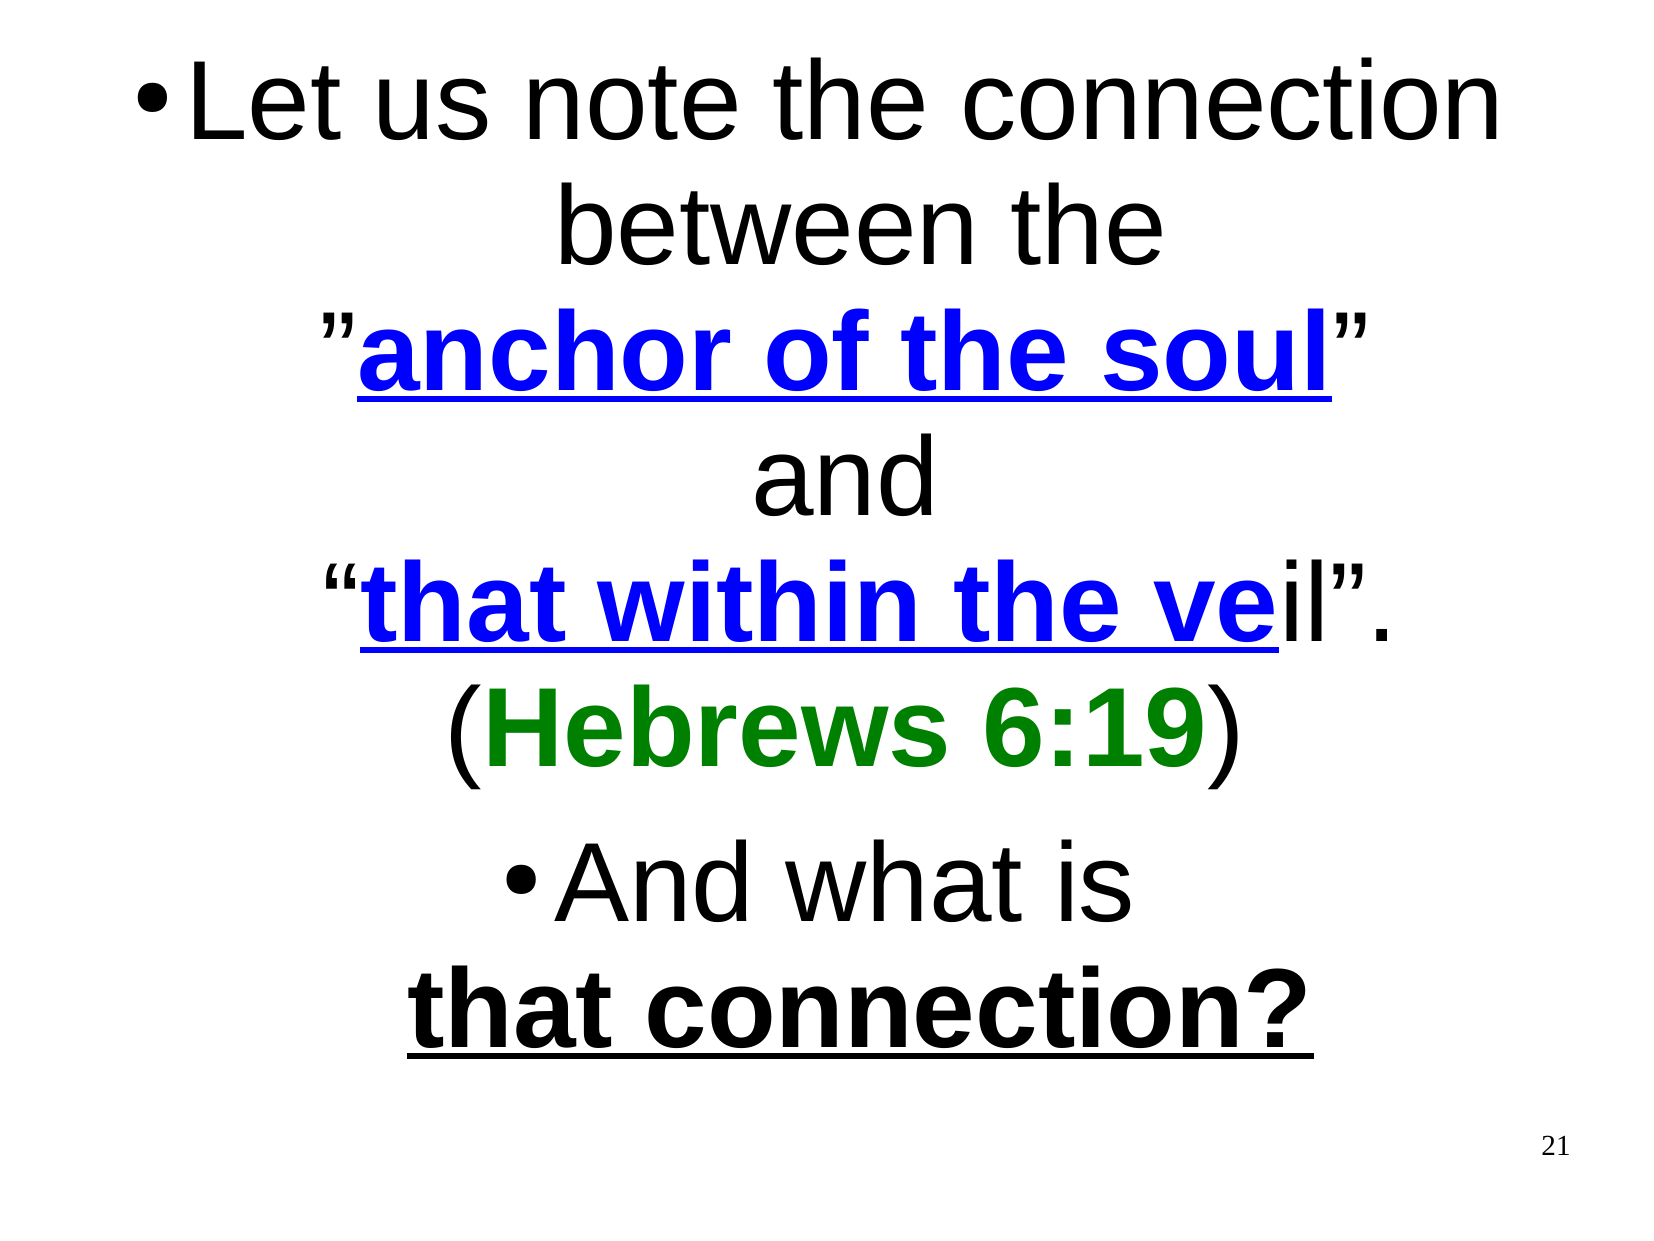

# Let us note the connection between the ”anchor of the soul” and “that within the veil”. (Hebrews 6:19)
And what is
that connection?
21